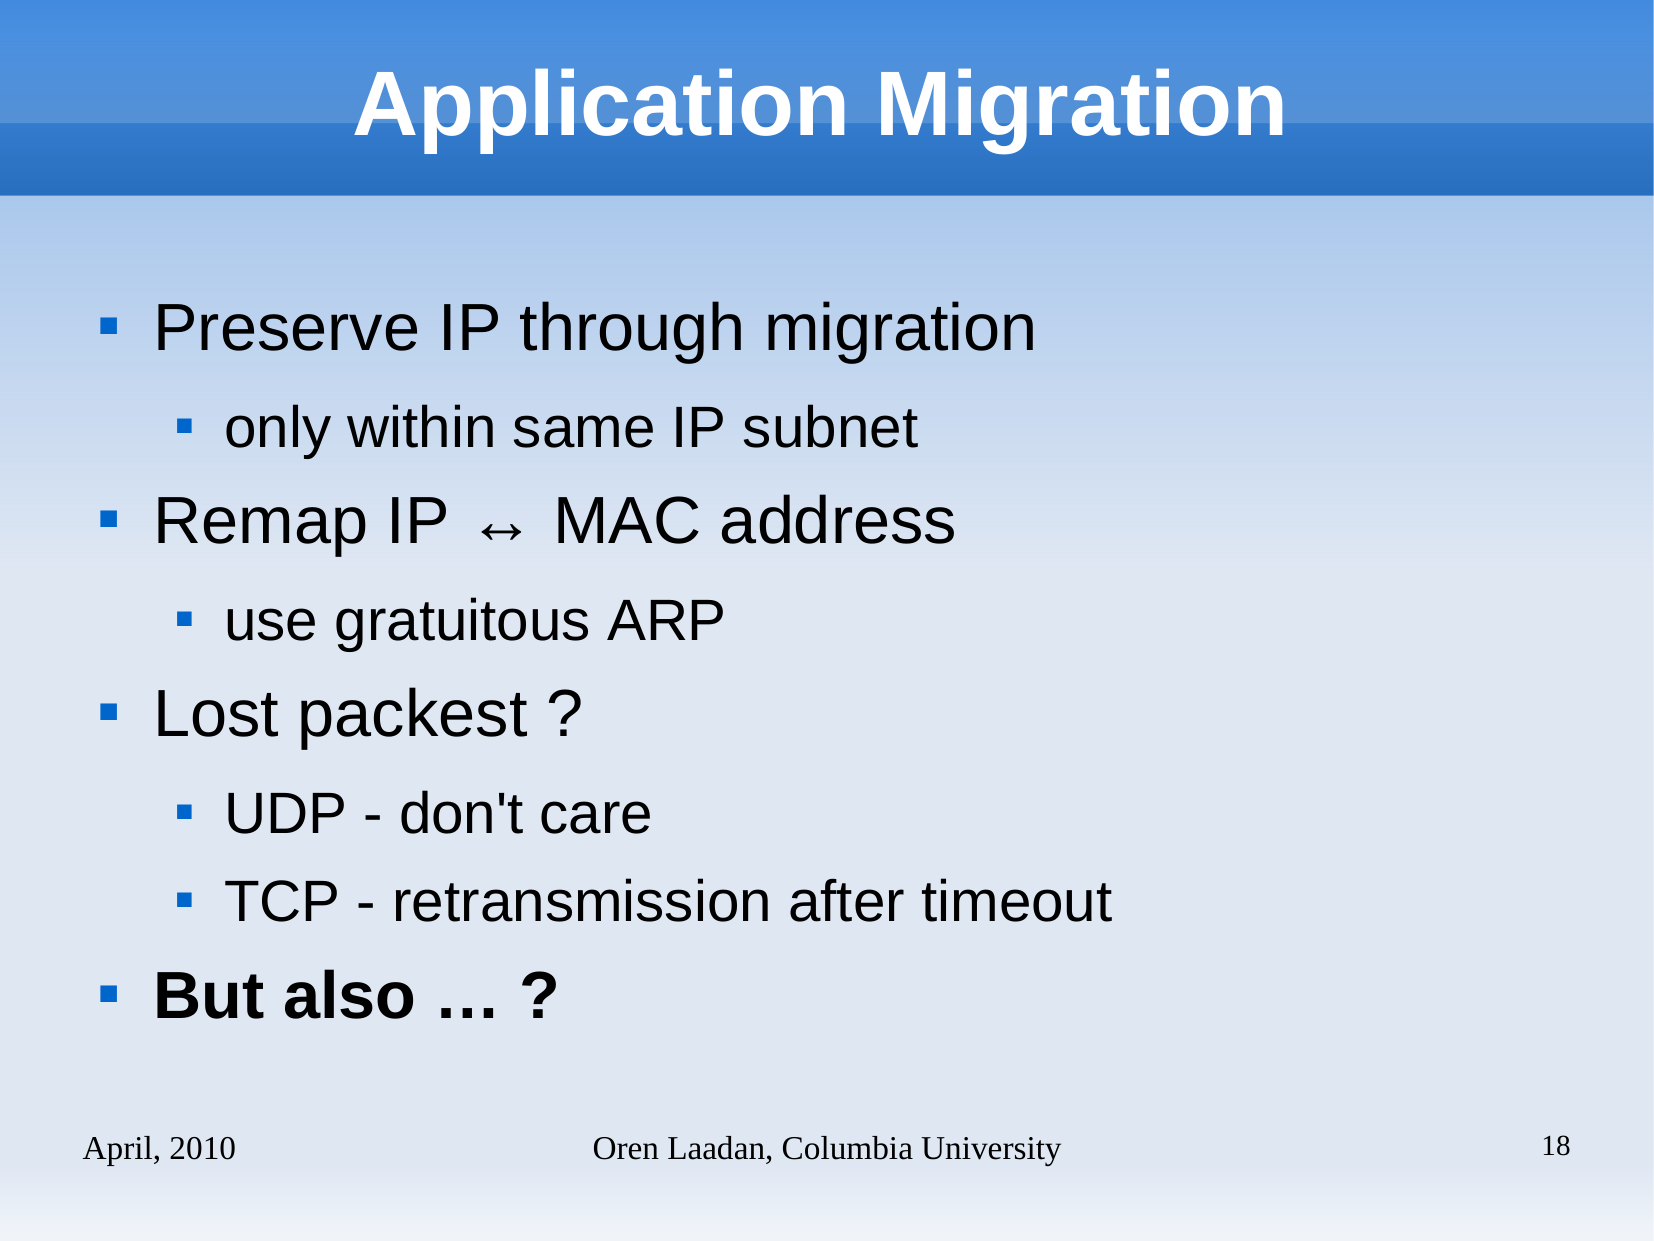

# Application Migration
Preserve IP through migration
only within same IP subnet
Remap IP ↔ MAC address
use gratuitous ARP
Lost packest ?
UDP - don't care
TCP - retransmission after timeout
But also … ?
18